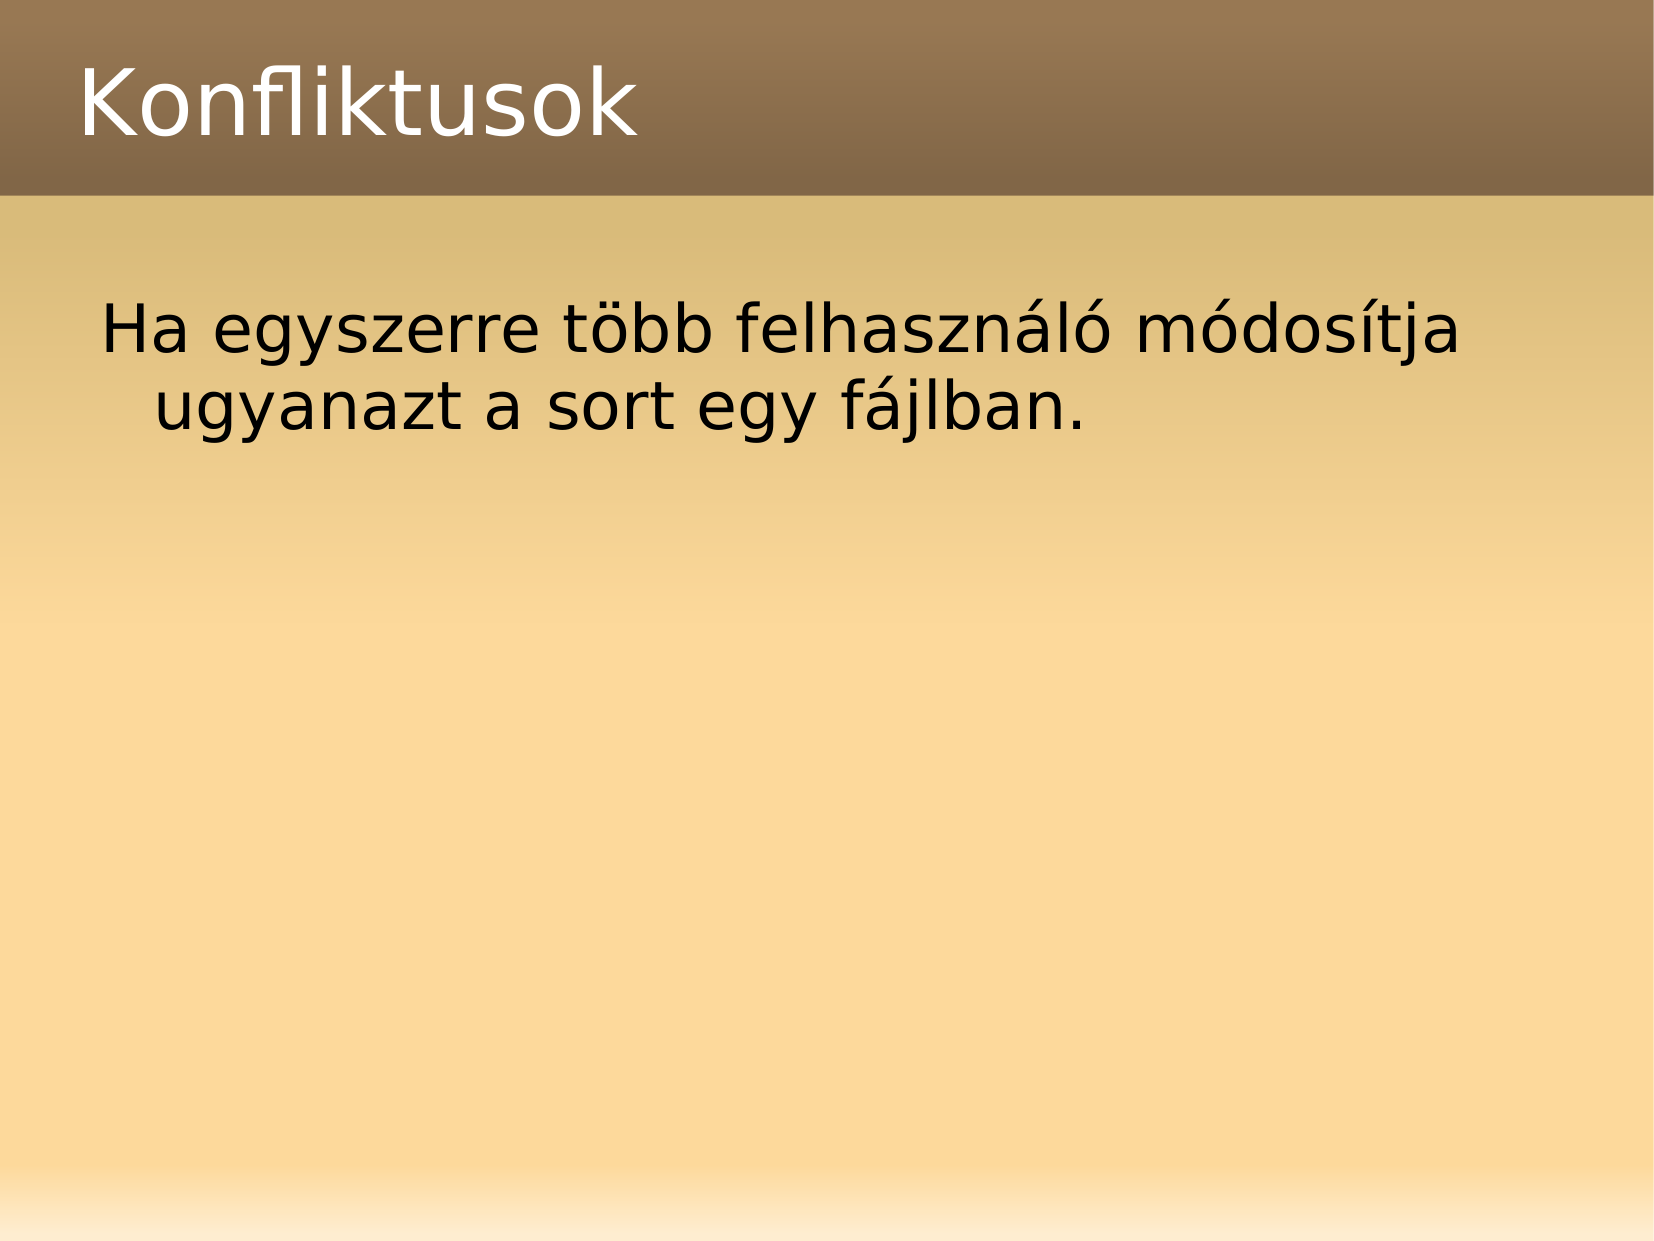

# Konfliktusok
Ha egyszerre több felhasználó módosítja ugyanazt a sort egy fájlban.